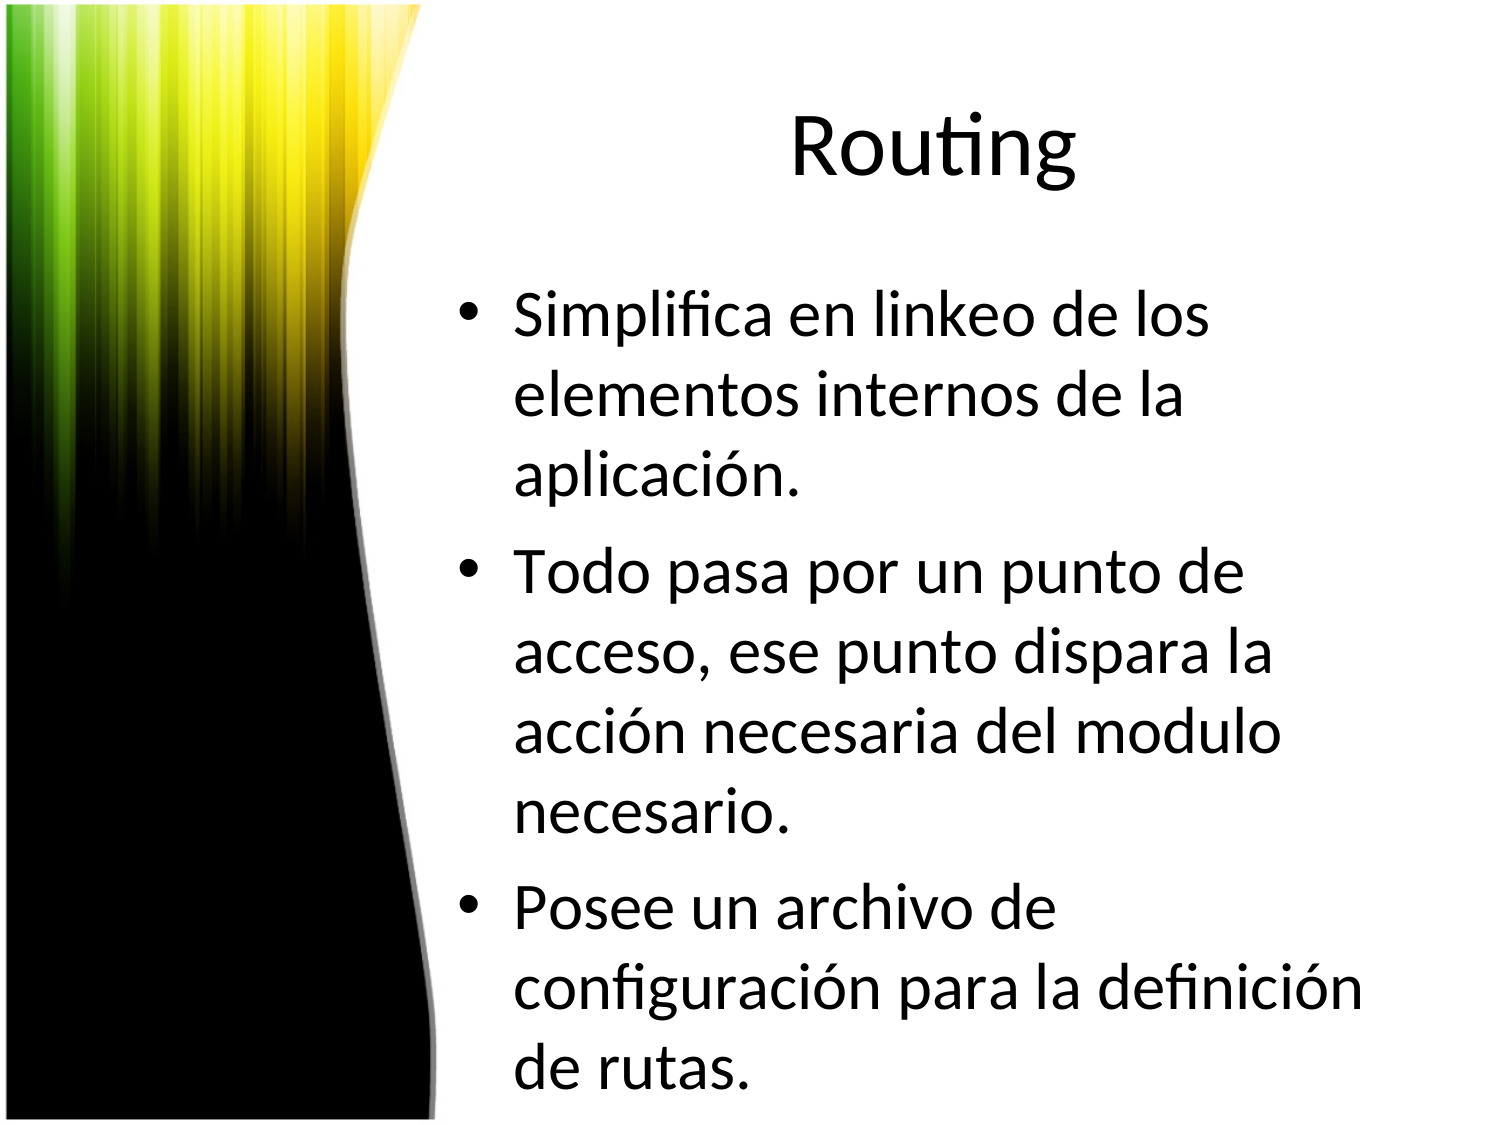

# Routing
Simplifica en linkeo de los elementos internos de la aplicación.
Todo pasa por un punto de acceso, ese punto dispara la acción necesaria del modulo necesario.
Posee un archivo de configuración para la definición de rutas.